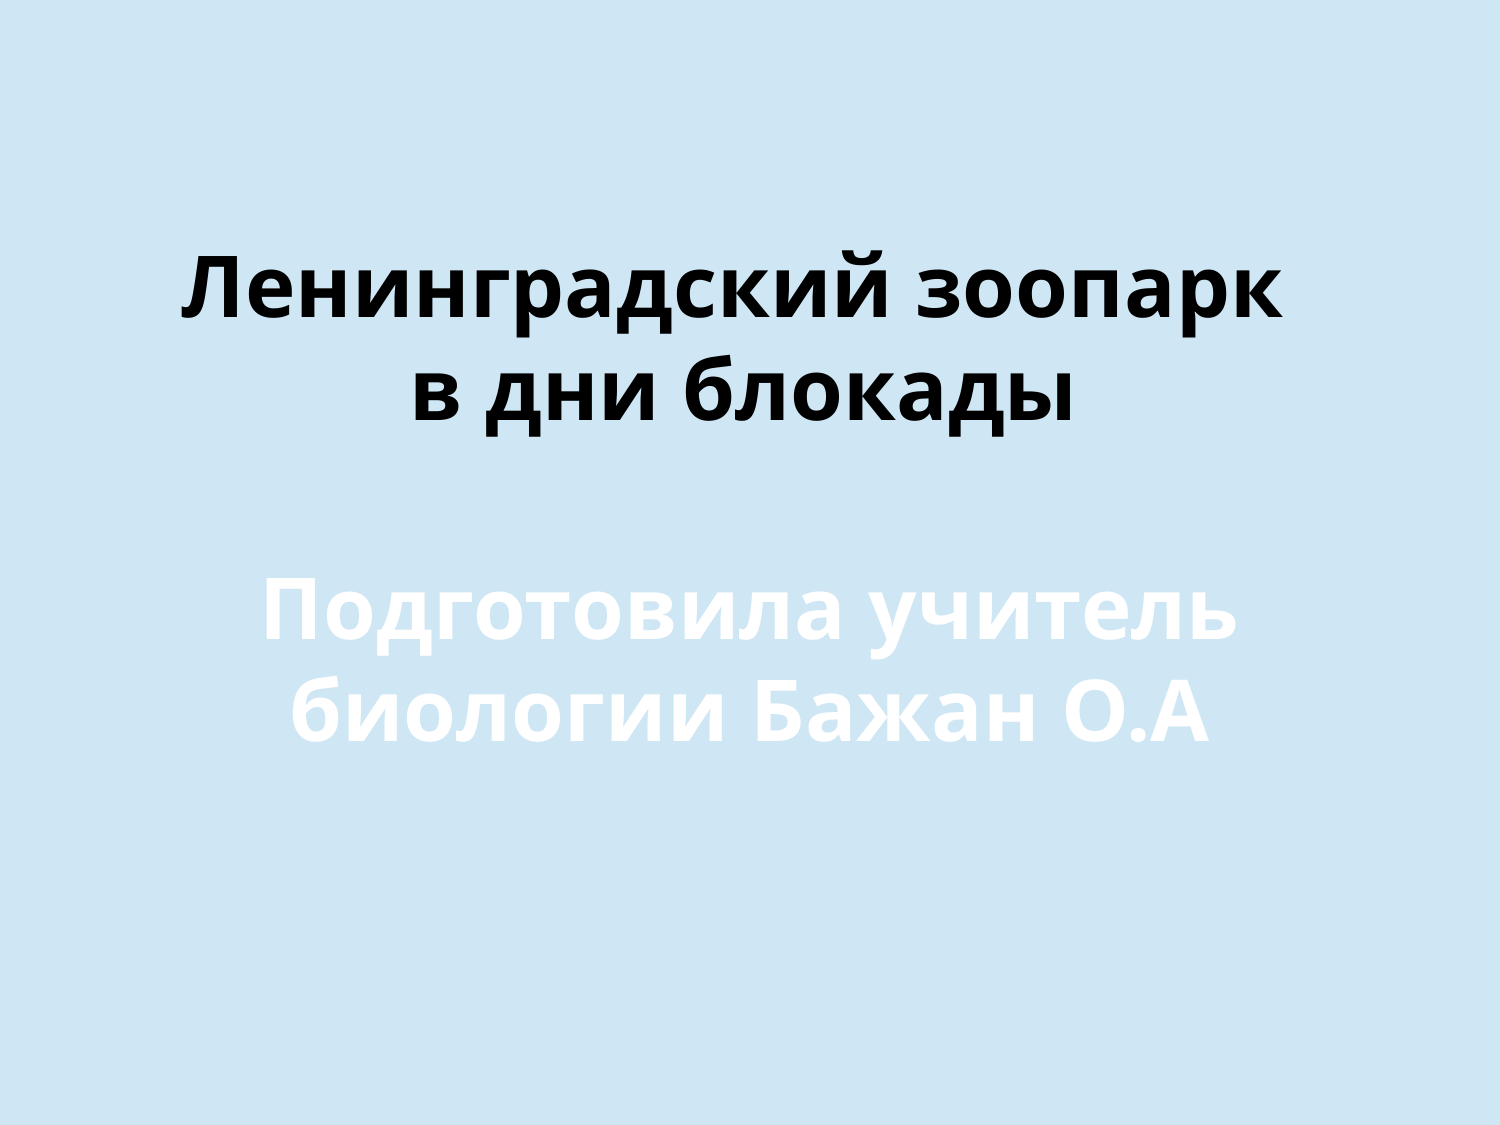

# Ленинградский зоопарк в дни блокады
Подготовила учитель биологии Бажан О.А